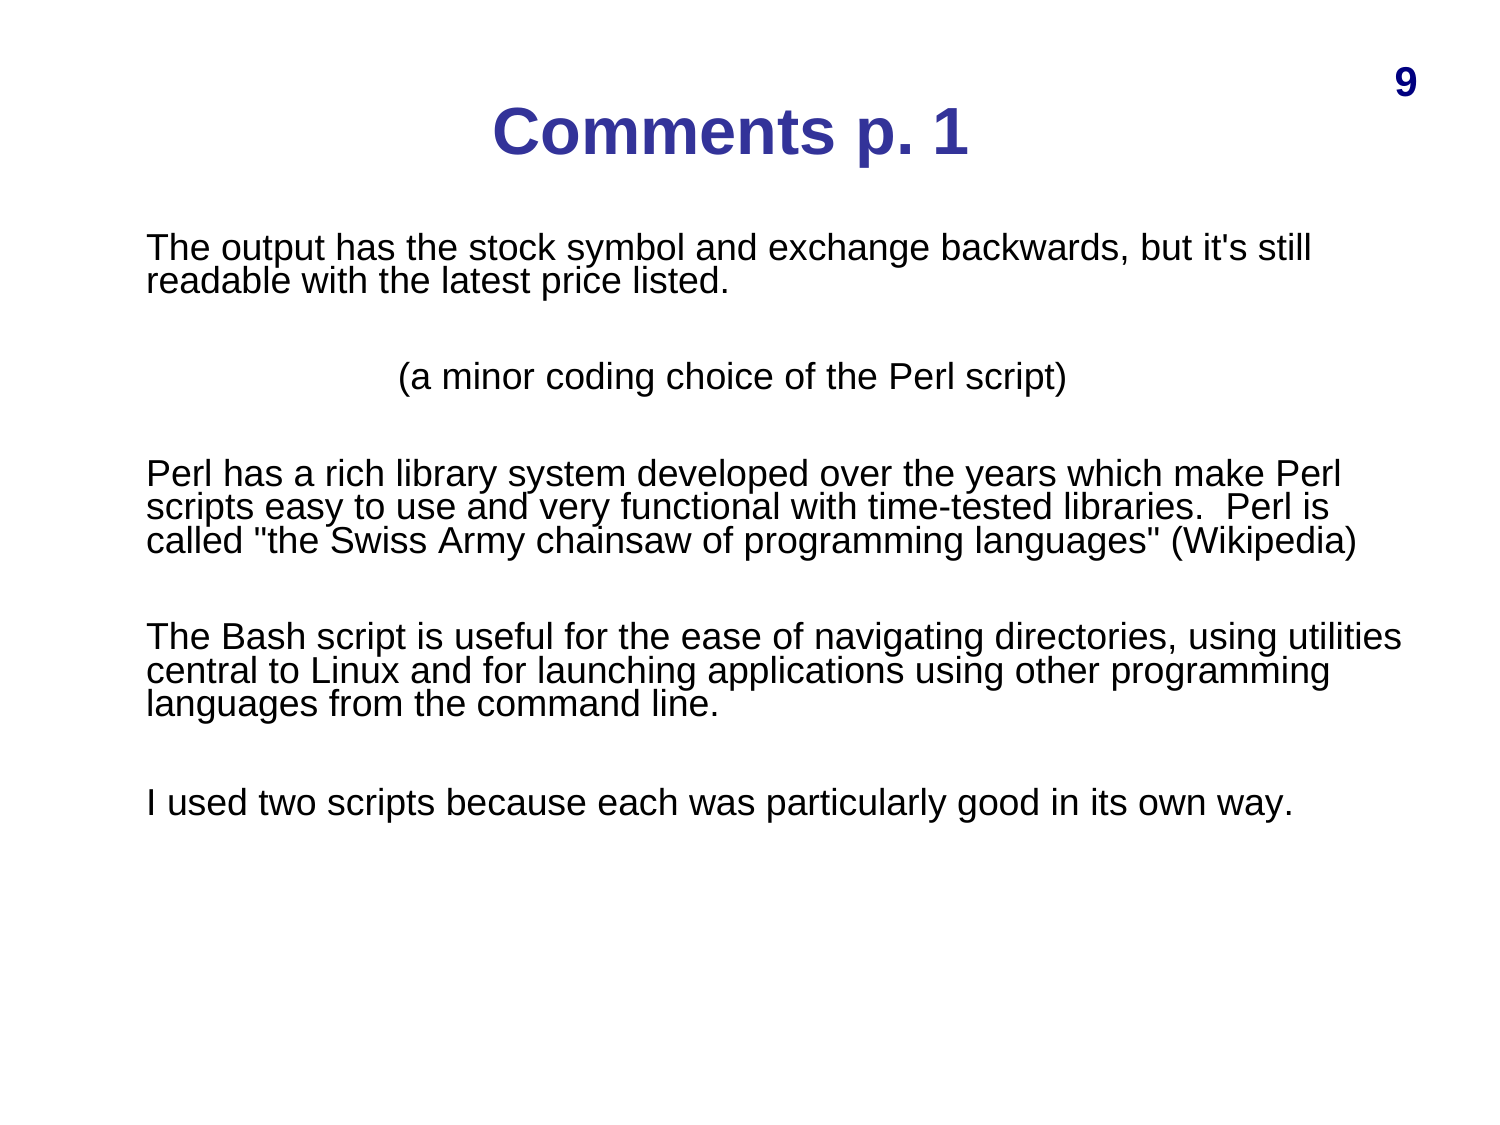

9
# Comments p. 1
The output has the stock symbol and exchange backwards, but it's still readable with the latest price listed.
 (a minor coding choice of the Perl script)
Perl has a rich library system developed over the years which make Perl scripts easy to use and very functional with time-tested libraries. Perl is called "the Swiss Army chainsaw of programming languages" (Wikipedia)
The Bash script is useful for the ease of navigating directories, using utilities central to Linux and for launching applications using other programming languages from the command line.
I used two scripts because each was particularly good in its own way.